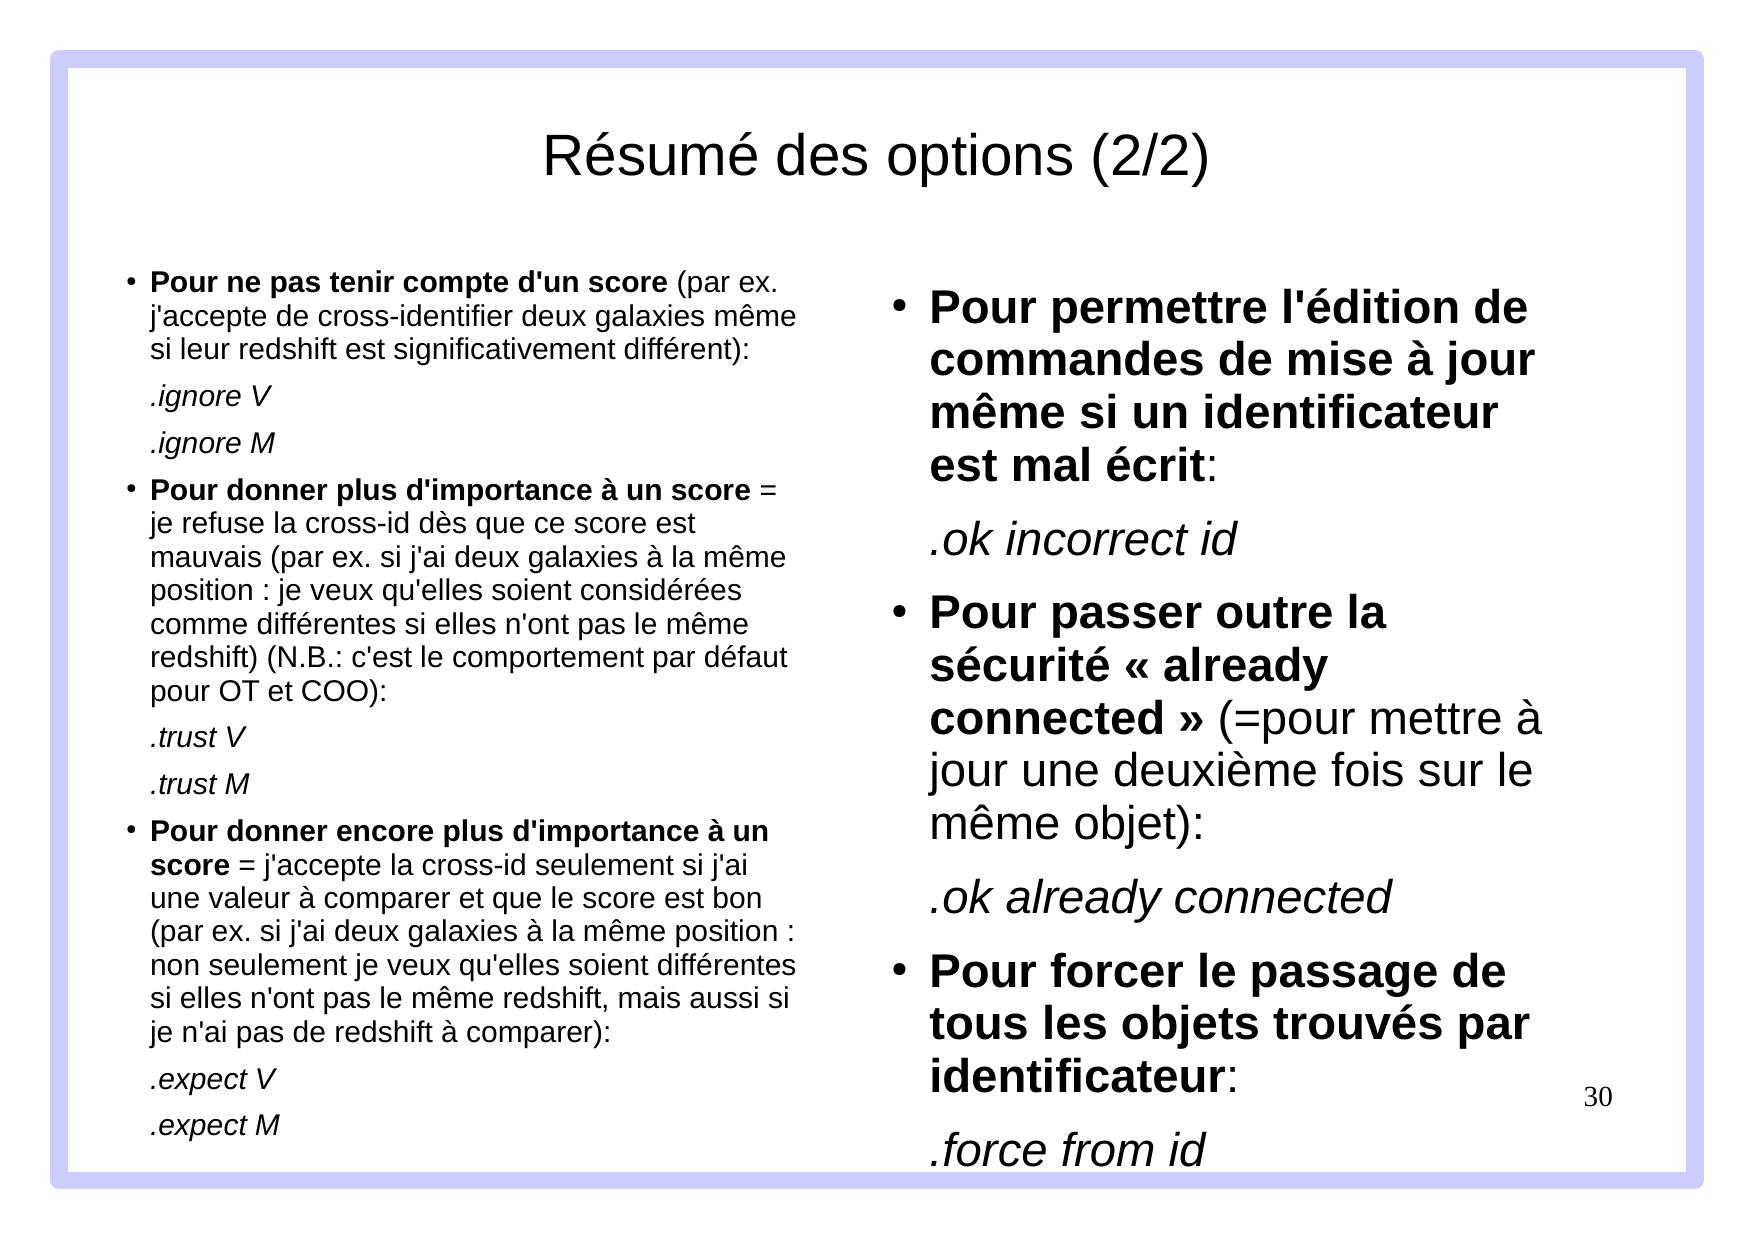

# Résumé des options (2/2)
Pour permettre l'édition de commandes de mise à jour même si un identificateur est mal écrit:
.ok incorrect id
Pour passer outre la sécurité « already connected » (=pour mettre à jour une deuxième fois sur le même objet):
.ok already connected
Pour forcer le passage de tous les objets trouvés par identificateur:
.force from id
Pour ne pas tenir compte d'un score (par ex. j'accepte de cross-identifier deux galaxies même si leur redshift est significativement différent):
.ignore V
.ignore M
Pour donner plus d'importance à un score = je refuse la cross-id dès que ce score est mauvais (par ex. si j'ai deux galaxies à la même position : je veux qu'elles soient considérées comme différentes si elles n'ont pas le même redshift) (N.B.: c'est le comportement par défaut pour OT et COO):
.trust V
.trust M
Pour donner encore plus d'importance à un score = j'accepte la cross-id seulement si j'ai une valeur à comparer et que le score est bon (par ex. si j'ai deux galaxies à la même position : non seulement je veux qu'elles soient différentes si elles n'ont pas le même redshift, mais aussi si je n'ai pas de redshift à comparer):
.expect V
.expect M
30